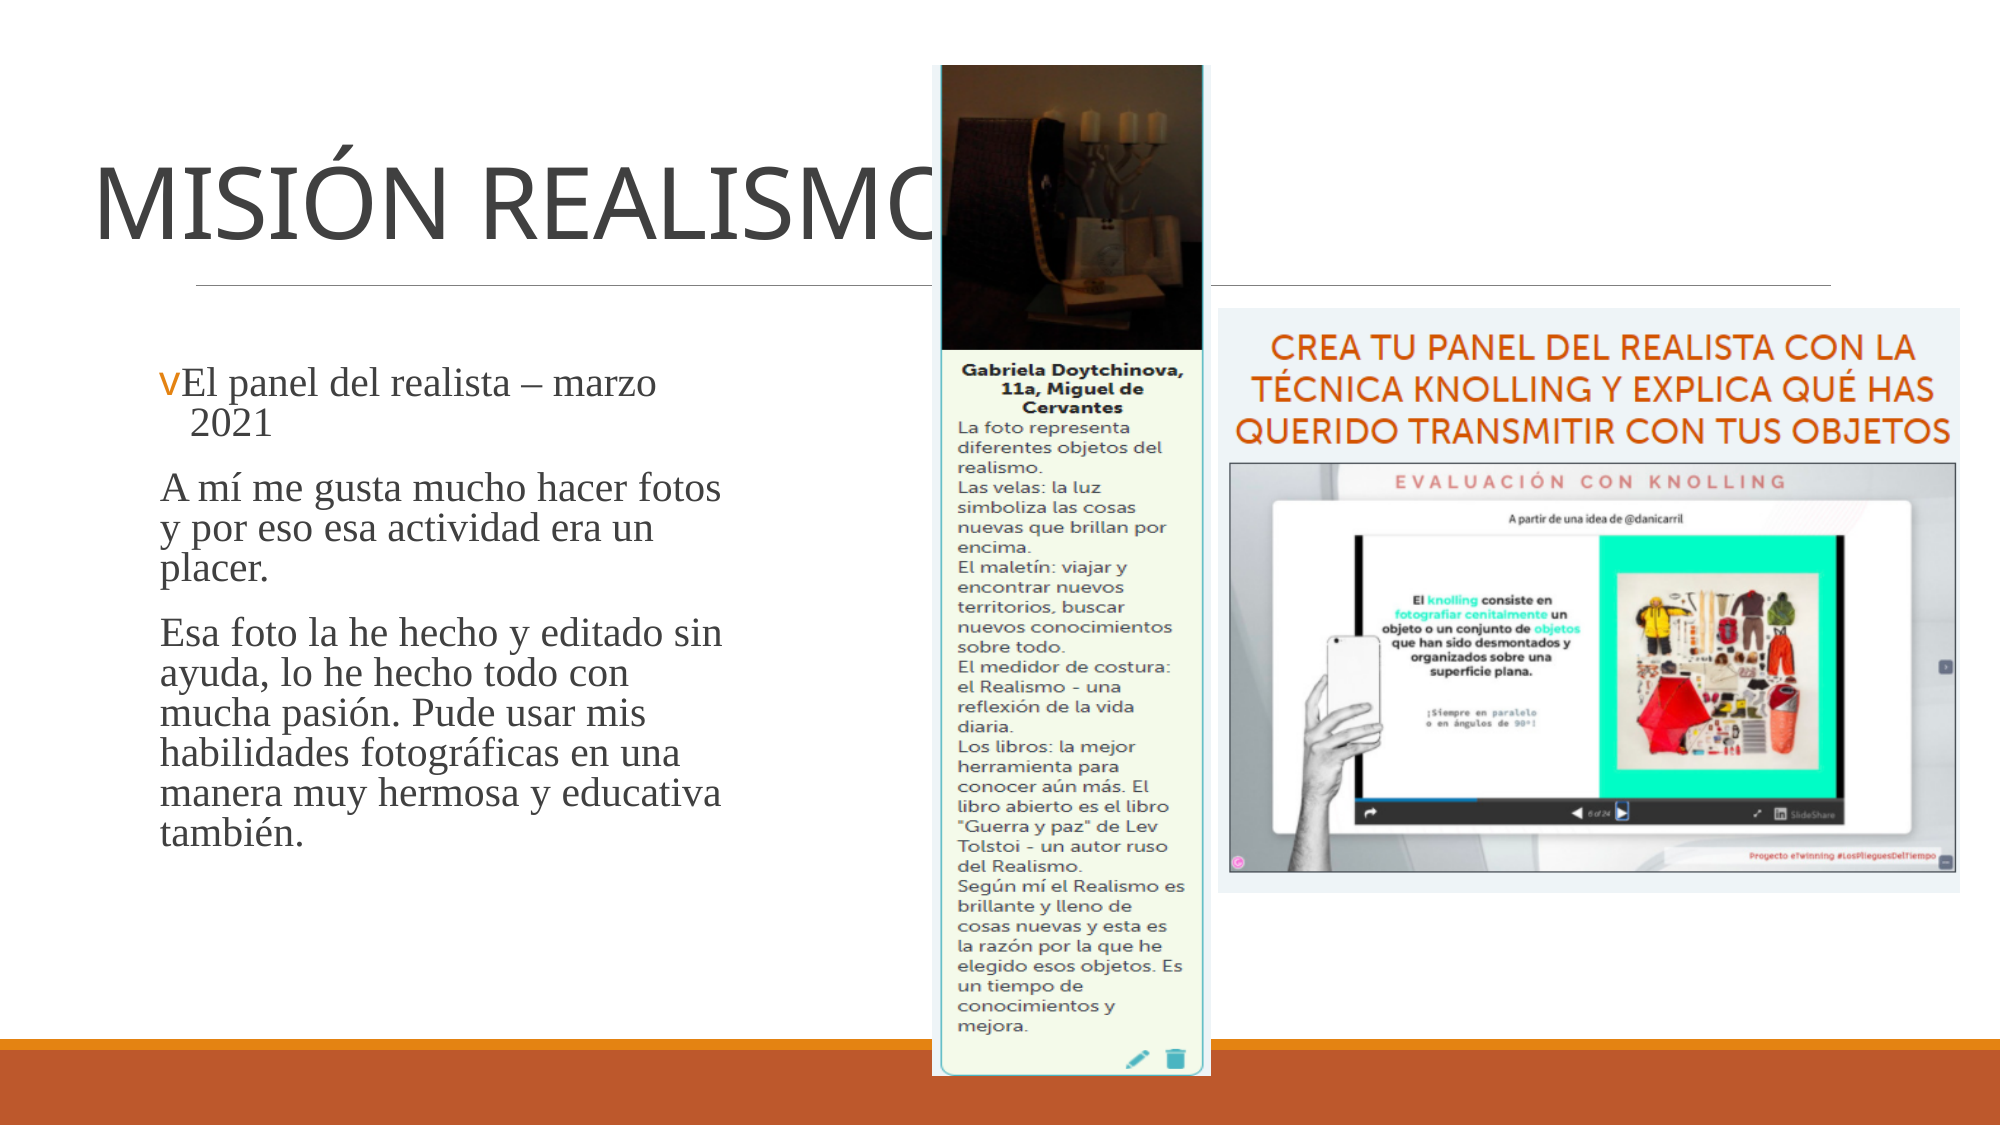

# MISIÓN REALISMO
Еl panel del realista – marzo 2021
A mí me gusta mucho hacer fotos y por eso esa actividad era un placer.
Esa foto la he hecho y editado sin ayuda, lo he hecho todo con mucha pasión. Pude usar mis habilidades fotográficas en una manera muy hermosa y educativa también.